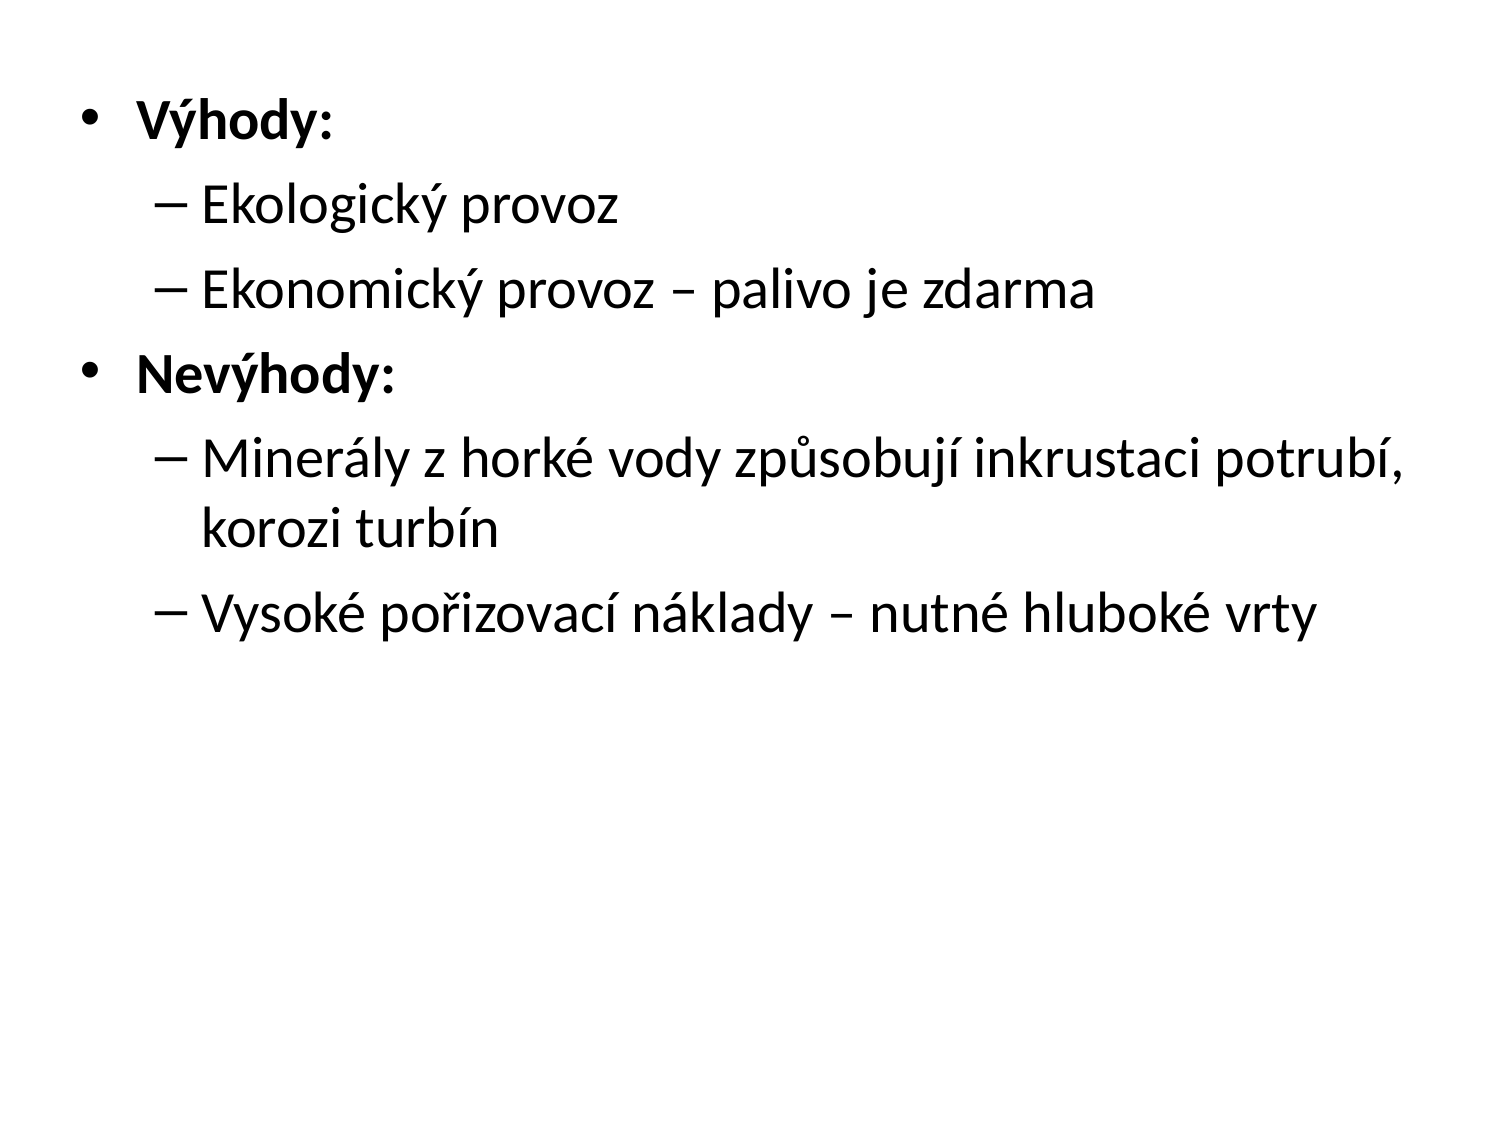

#
Výhody:
Ekologický provoz
Ekonomický provoz – palivo je zdarma
Nevýhody:
Minerály z horké vody způsobují inkrustaci potrubí, korozi turbín
Vysoké pořizovací náklady – nutné hluboké vrty